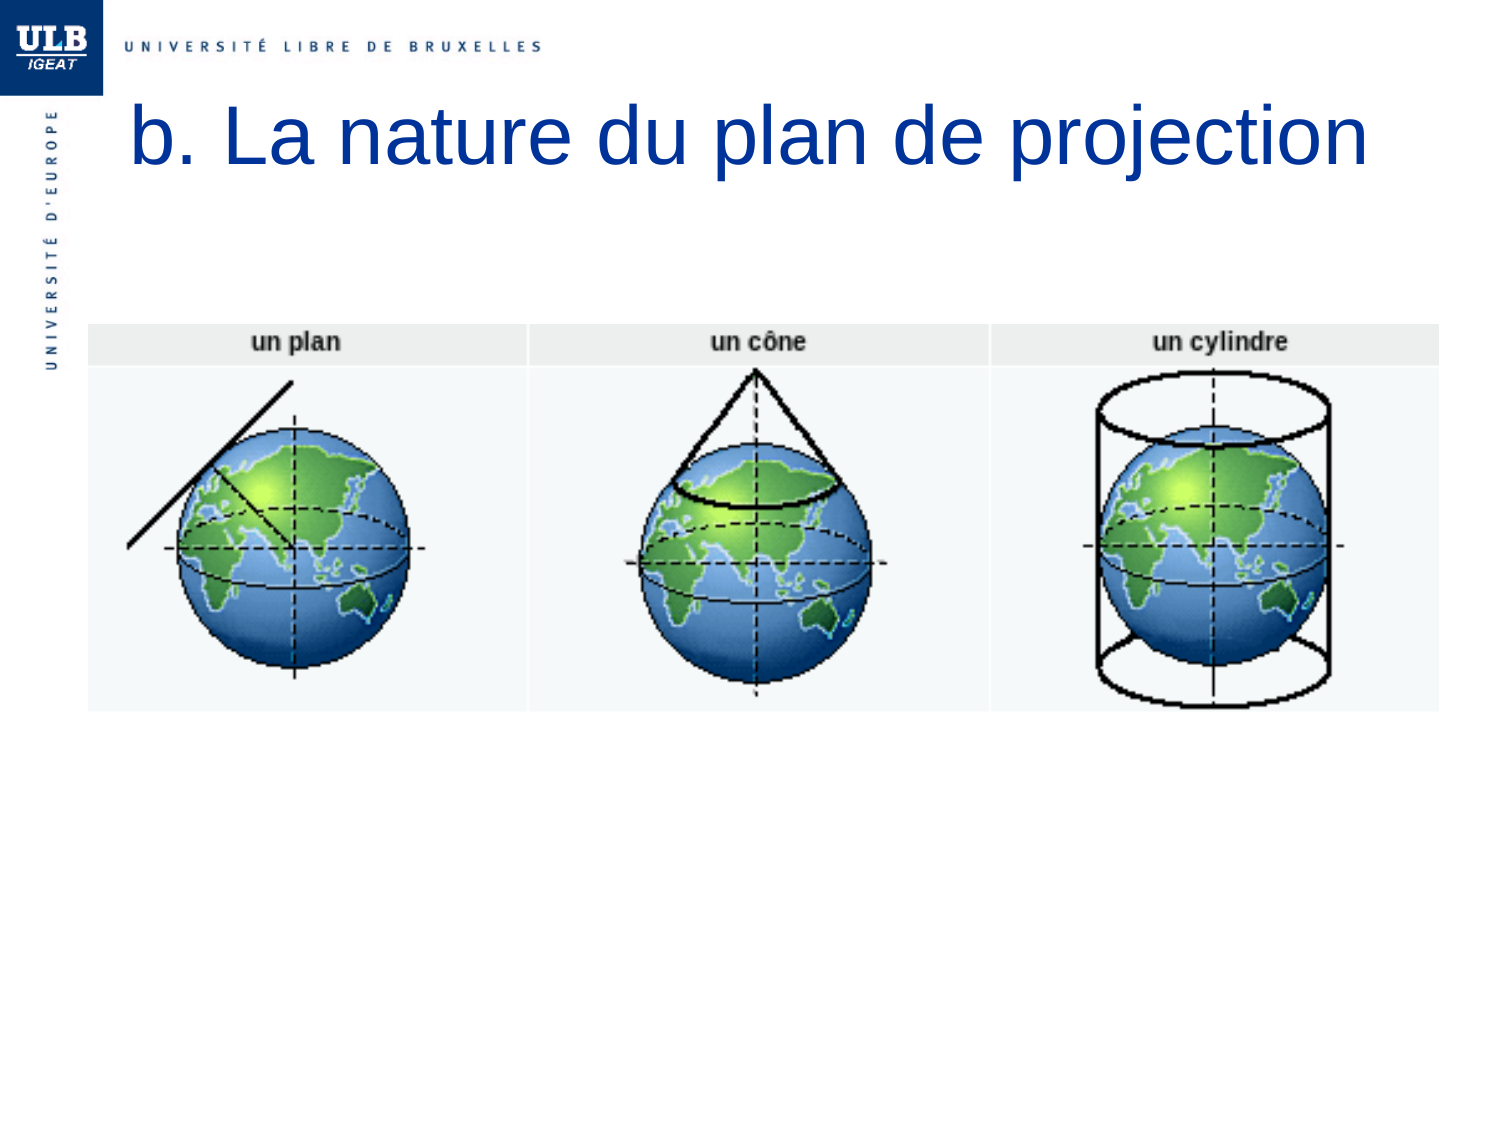

# b. La nature du plan de projection